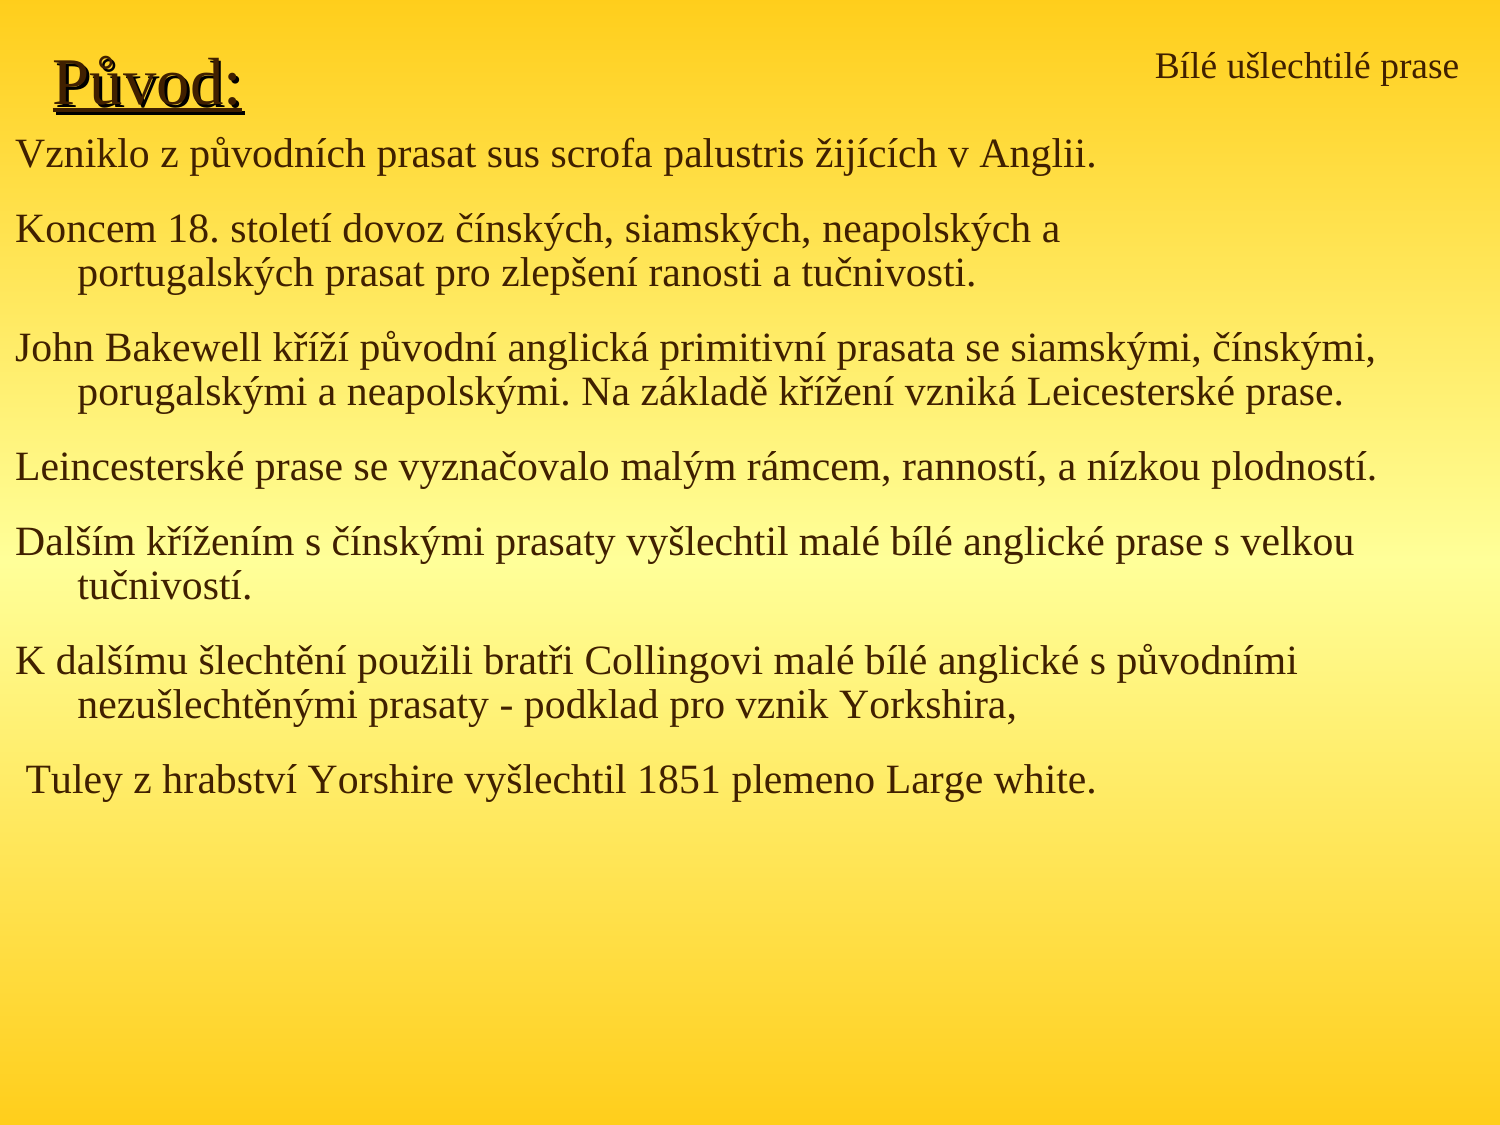

Bílé ušlechtilé prase
Původ:
Vzniklo z původních prasat sus scrofa palustris žijících v Anglii.
Koncem 18. století dovoz čínských, siamských, neapolských a portugalských prasat pro zlepšení ranosti a tučnivosti.
John Bakewell kříží původní anglická primitivní prasata se siamskými, čínskými, porugalskými a neapolskými. Na základě křížení vzniká Leicesterské prase.
Leincesterské prase se vyznačovalo malým rámcem, ranností, a nízkou plodností.
Dalším křížením s čínskými prasaty vyšlechtil malé bílé anglické prase s velkou tučnivostí.
K dalšímu šlechtění použili bratři Collingovi malé bílé anglické s původními nezušlechtěnými prasaty - podklad pro vznik Yorkshira,
 Tuley z hrabství Yorshire vyšlechtil 1851 plemeno Large white.